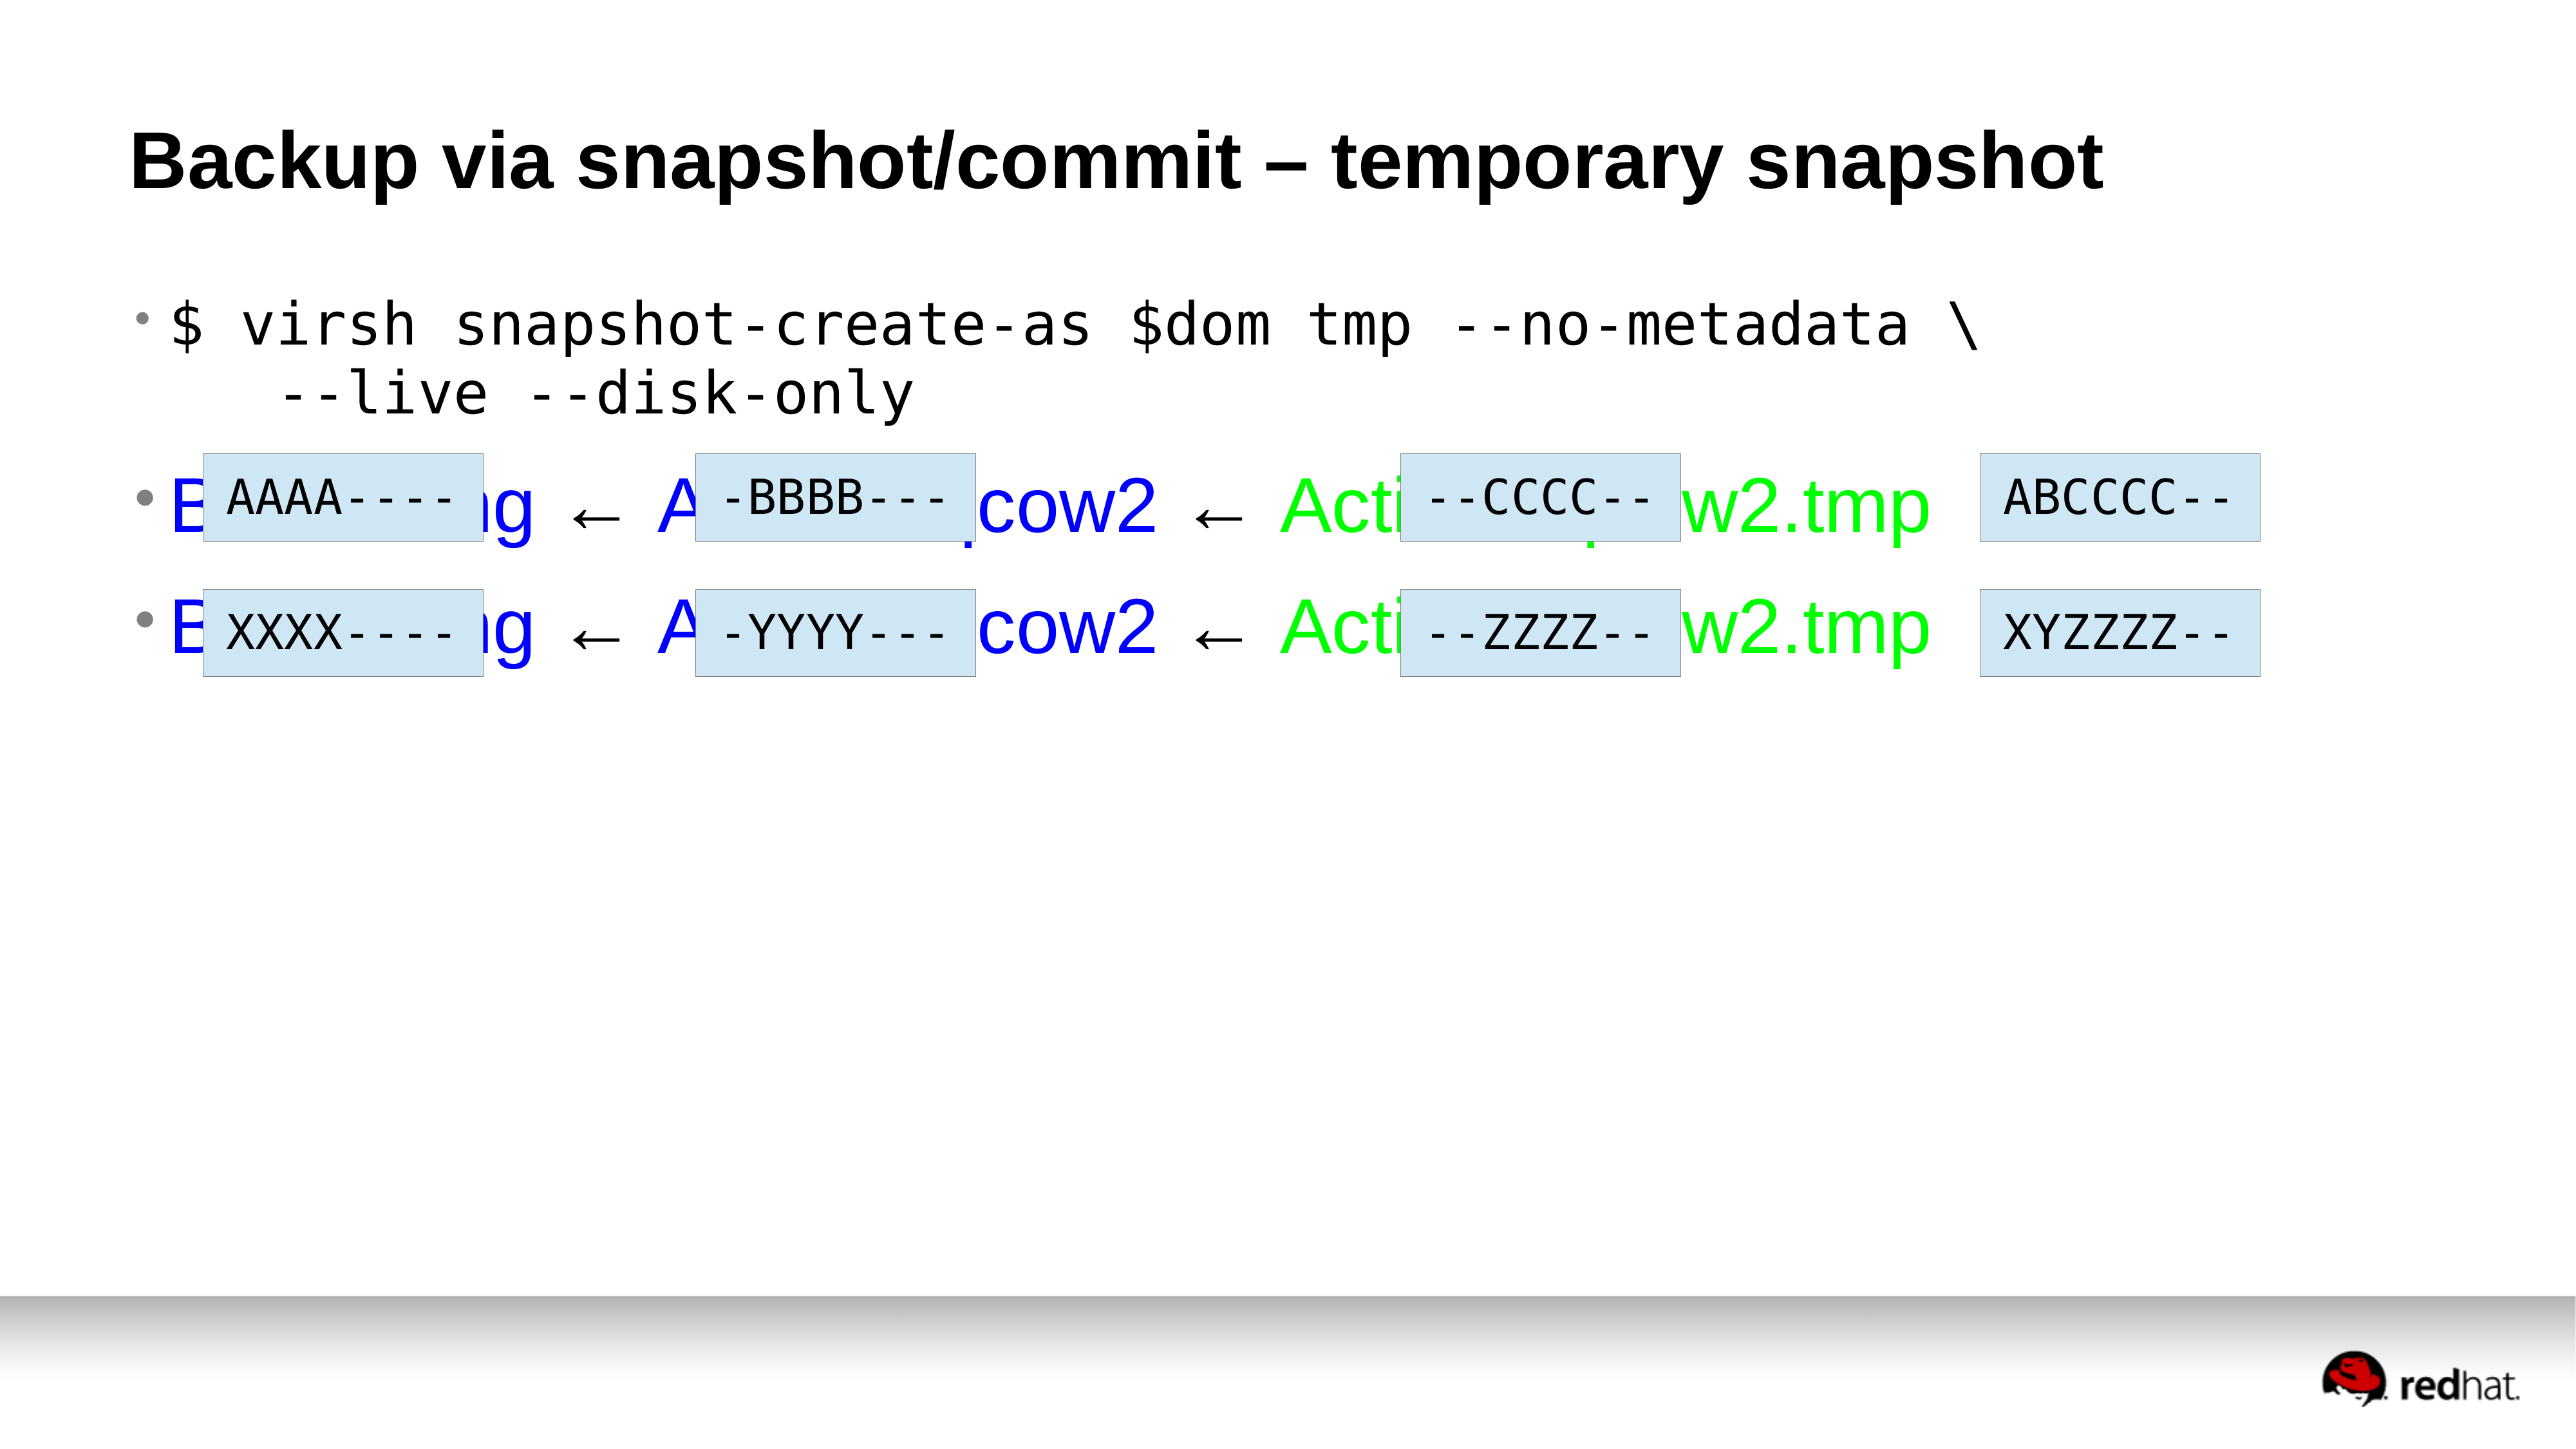

# Backup via snapshot/commit – temporary snapshot
$ virsh snapshot-create-as $dom tmp --no-metadata \
 --live --disk-only
Base1.img ← Active1.qcow2 ← Active1.qcow2.tmp
Base2.img ← Active2.qcow2 ← Active2.qcow2.tmp
AAAA----
-BBBB---
--------
--CCCC--
ABBBB---
ABCCCC--
XXXX----
-YYYY---
--------
--ZZZZ--
XYYYY---
XYZZZZ--